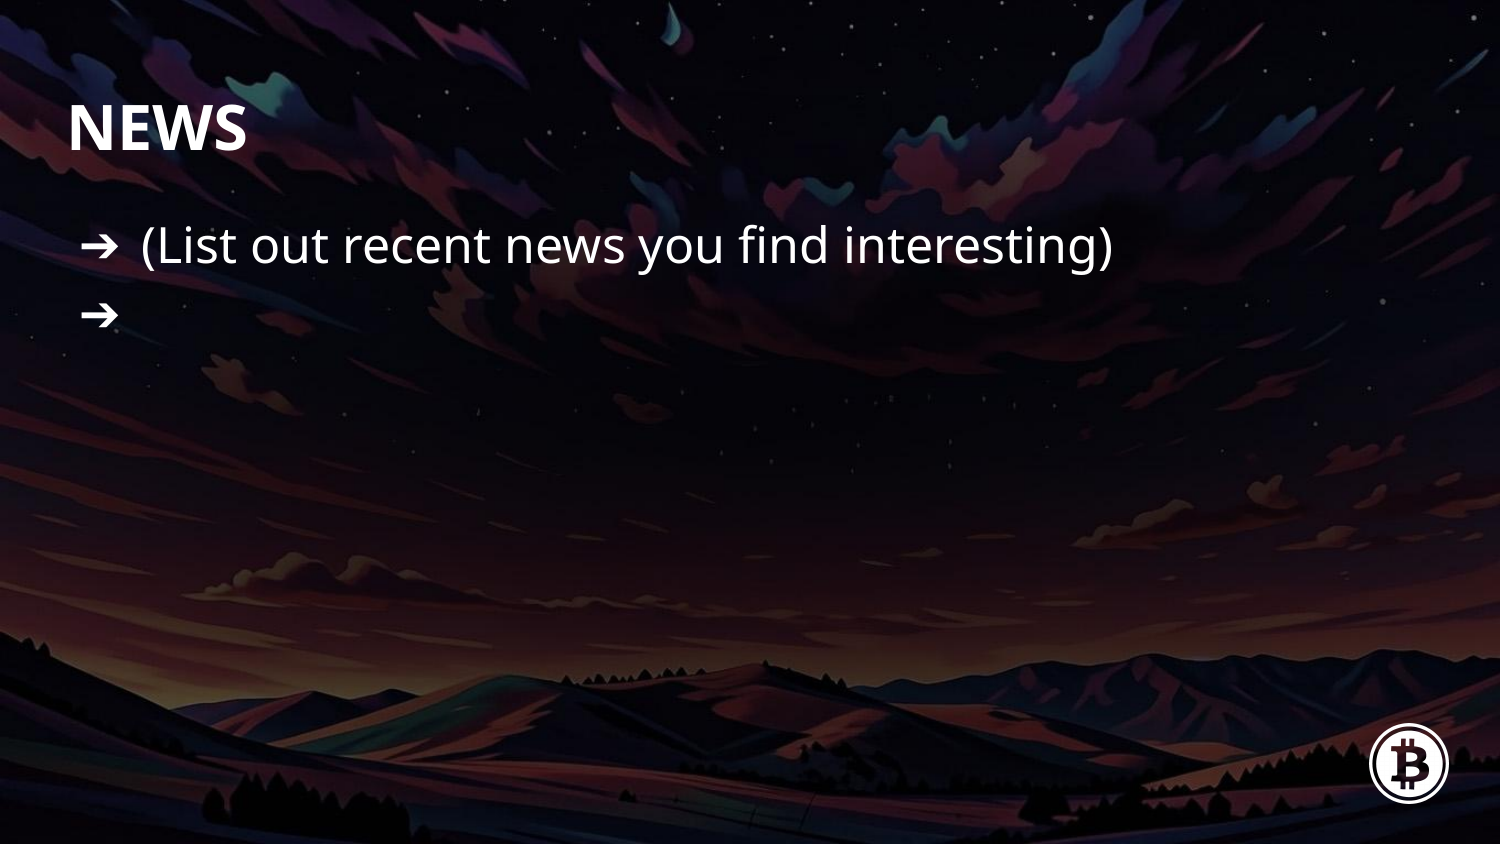

# NEWS
(List out recent news you find interesting)